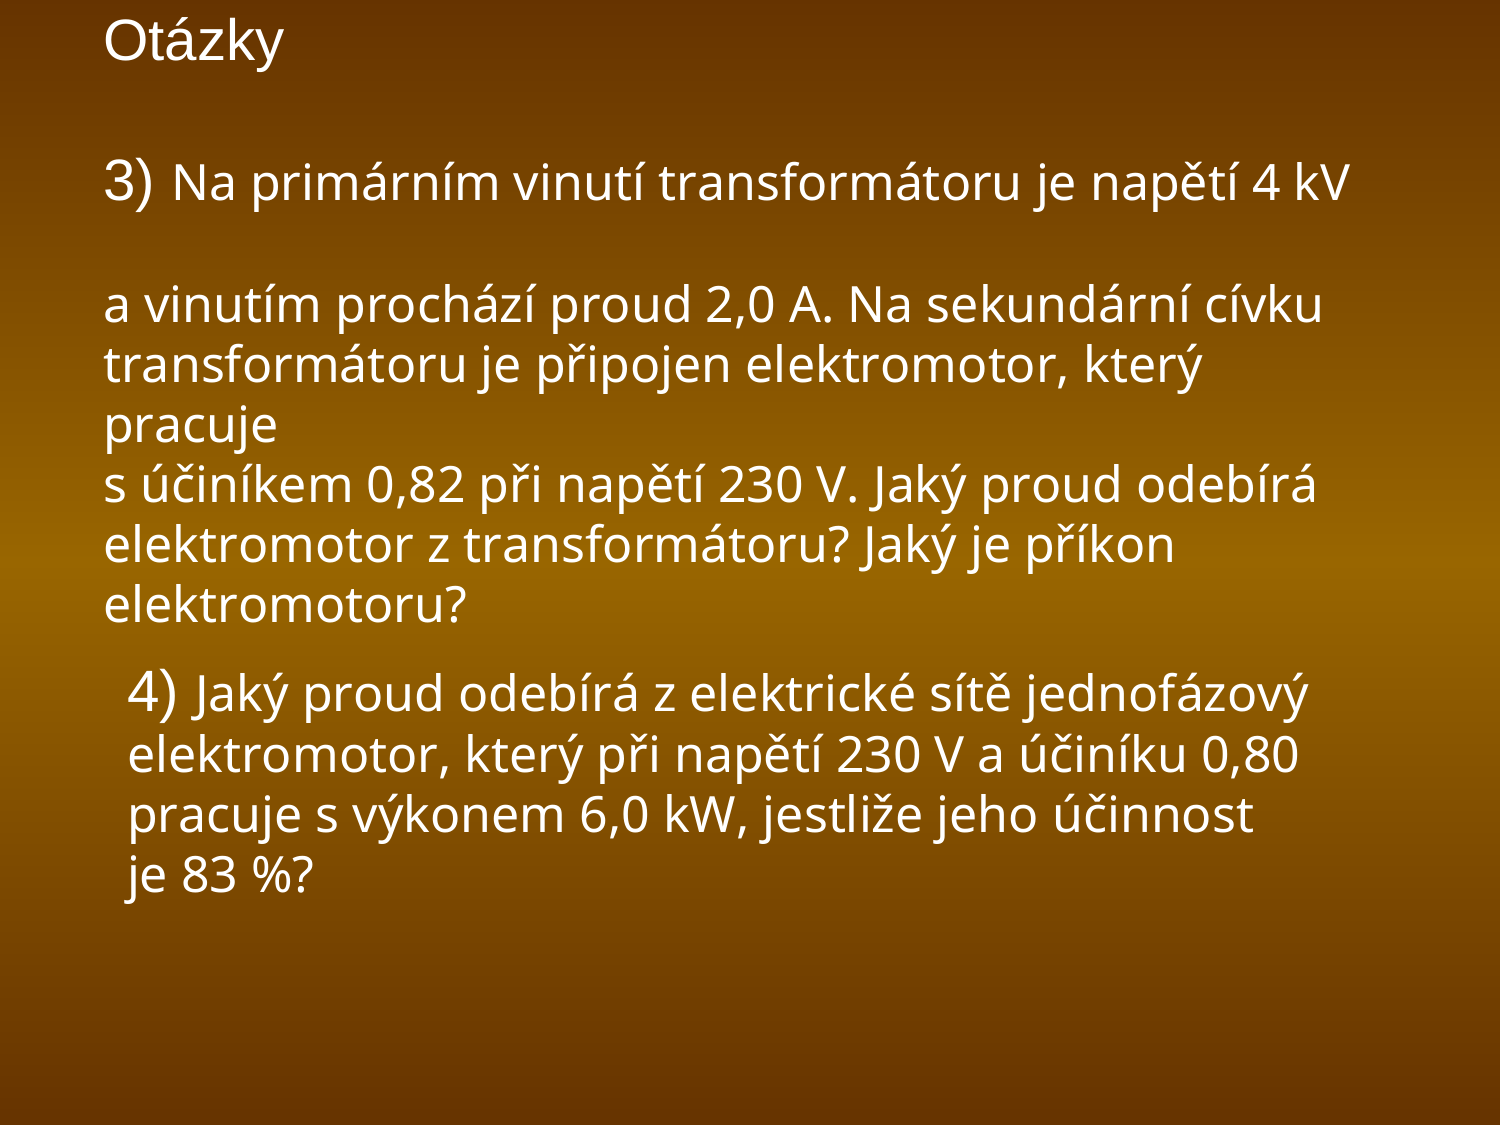

Otázky
3) Na primárním vinutí transformátoru je napětí 4 kV
a vinutím prochází proud 2,0 A. Na sekundární cívku transformátoru je připojen elektromotor, který pracuje
s účiníkem 0,82 při napětí 230 V. Jaký proud odebírá elektromotor z transformátoru? Jaký je příkon elektromotoru?
4) Jaký proud odebírá z elektrické sítě jednofázový elektromotor, který při napětí 230 V a účiníku 0,80 pracuje s výkonem 6,0 kW, jestliže jeho účinnost
je 83 %?